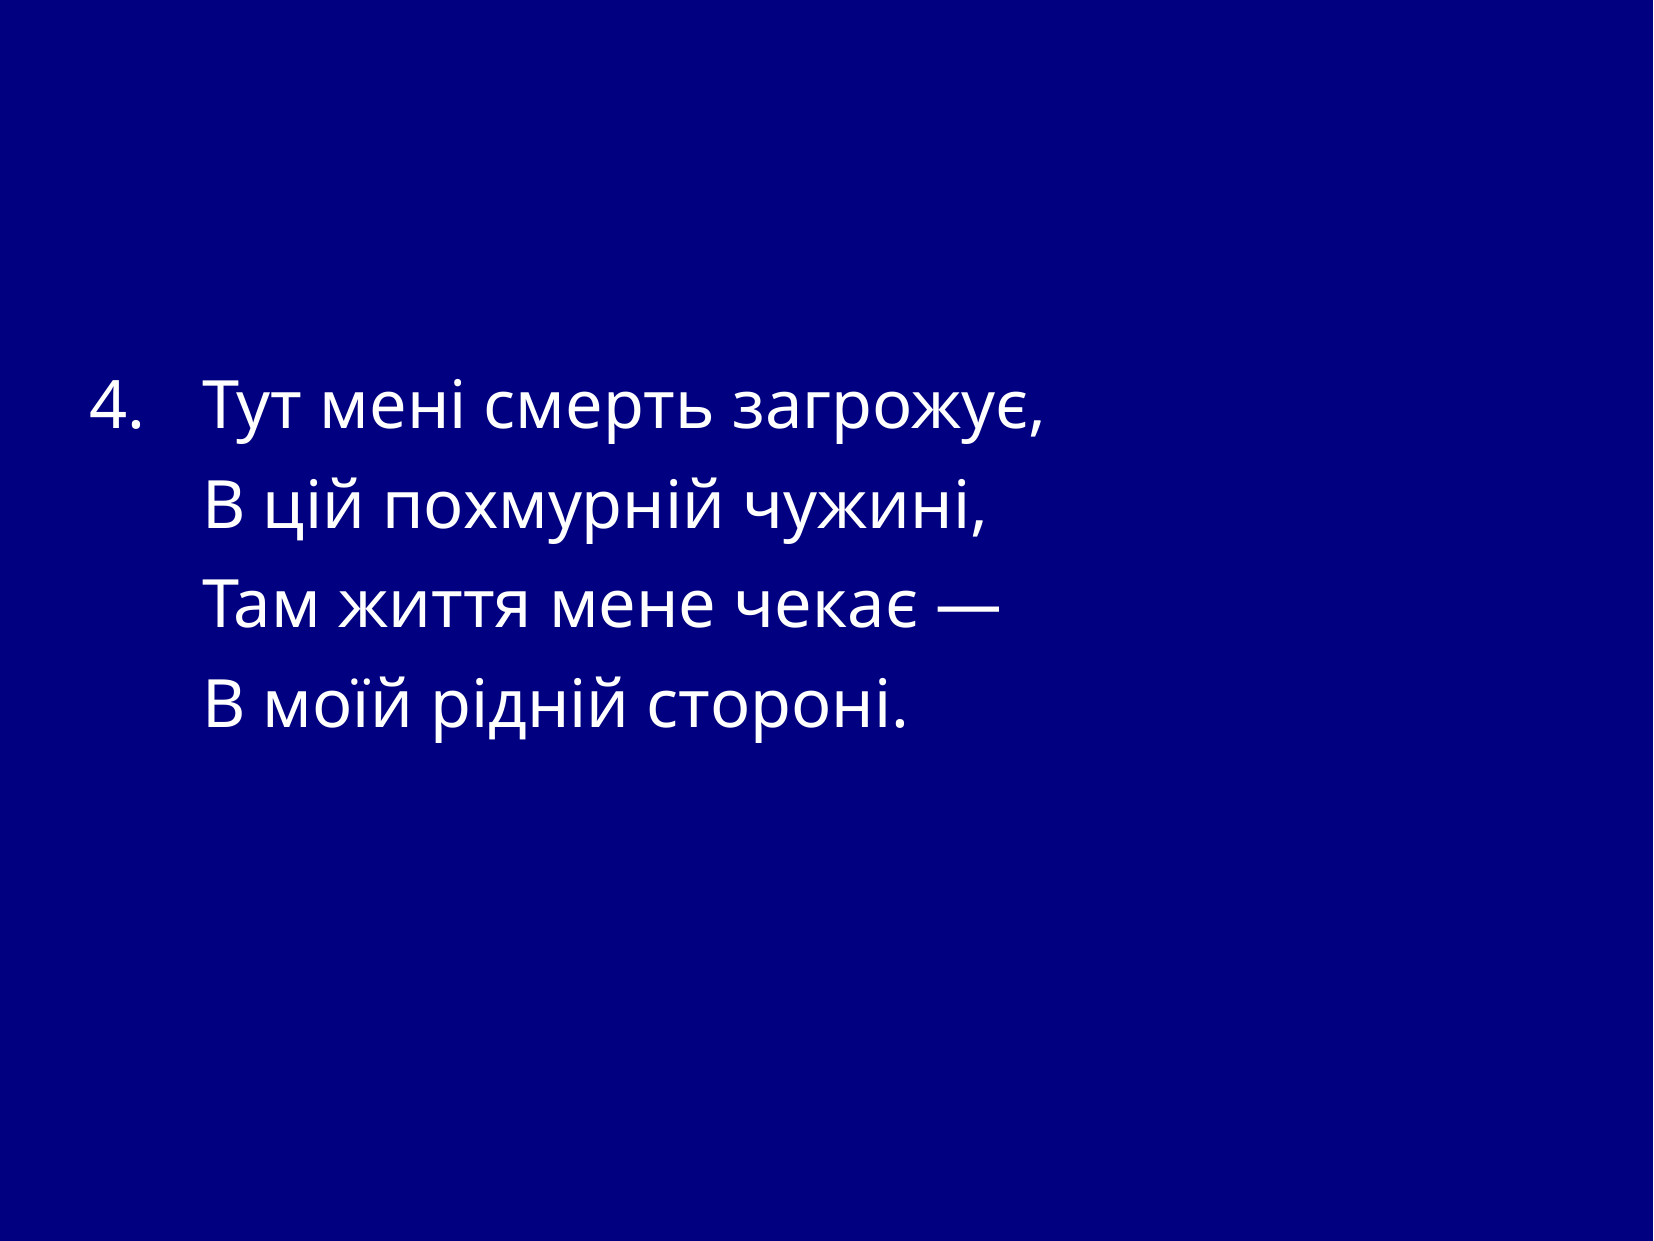

4.	Тут мені смерть загрожує,
	В цій похмурній чужині,
	Там життя мене чекає ―
	В моїй рідній стороні.